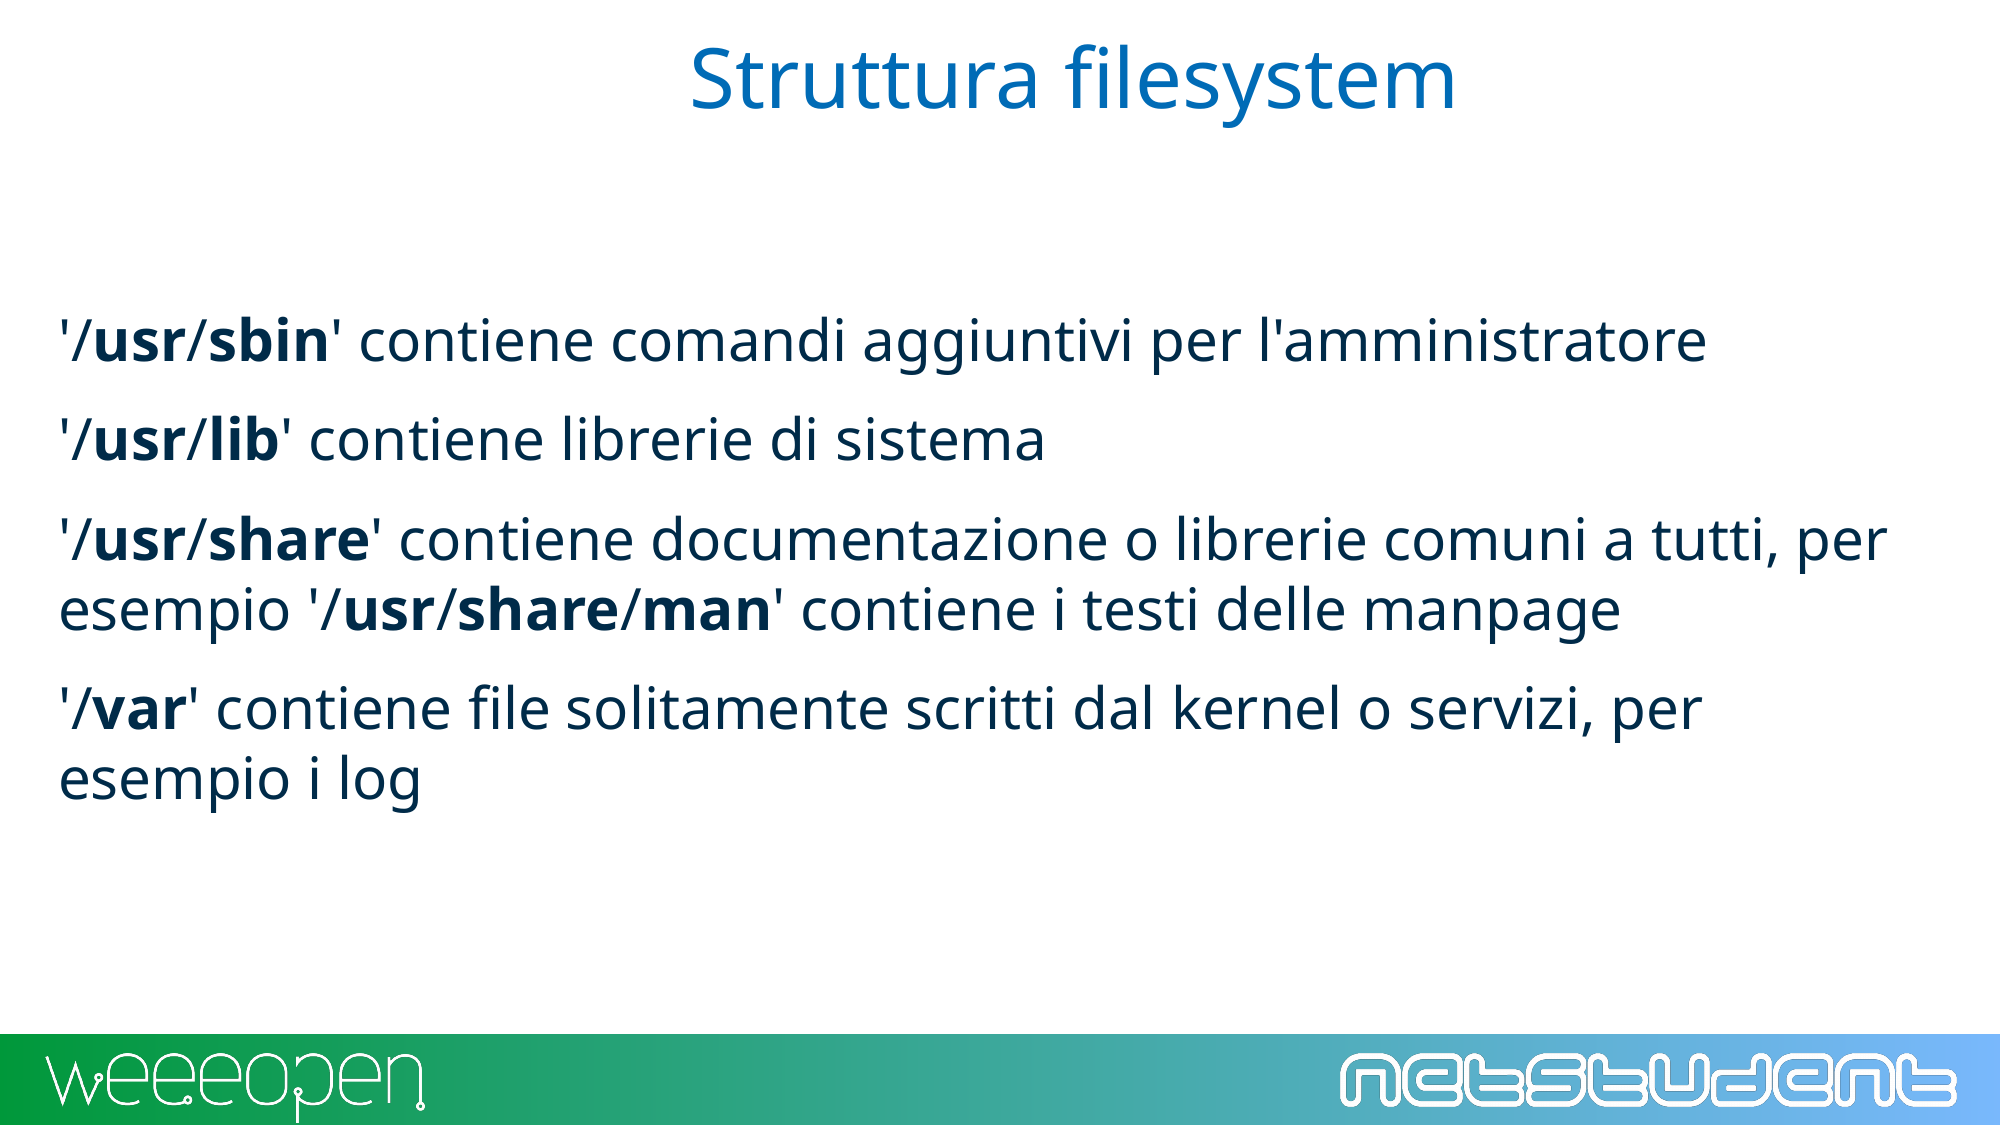

# Struttura filesystem
'/usr/sbin' contiene comandi aggiuntivi per l'amministratore
'/usr/lib' contiene librerie di sistema
'/usr/share' contiene documentazione o librerie comuni a tutti, per esempio '/usr/share/man' contiene i testi delle manpage
'/var' contiene file solitamente scritti dal kernel o servizi, per esempio i log